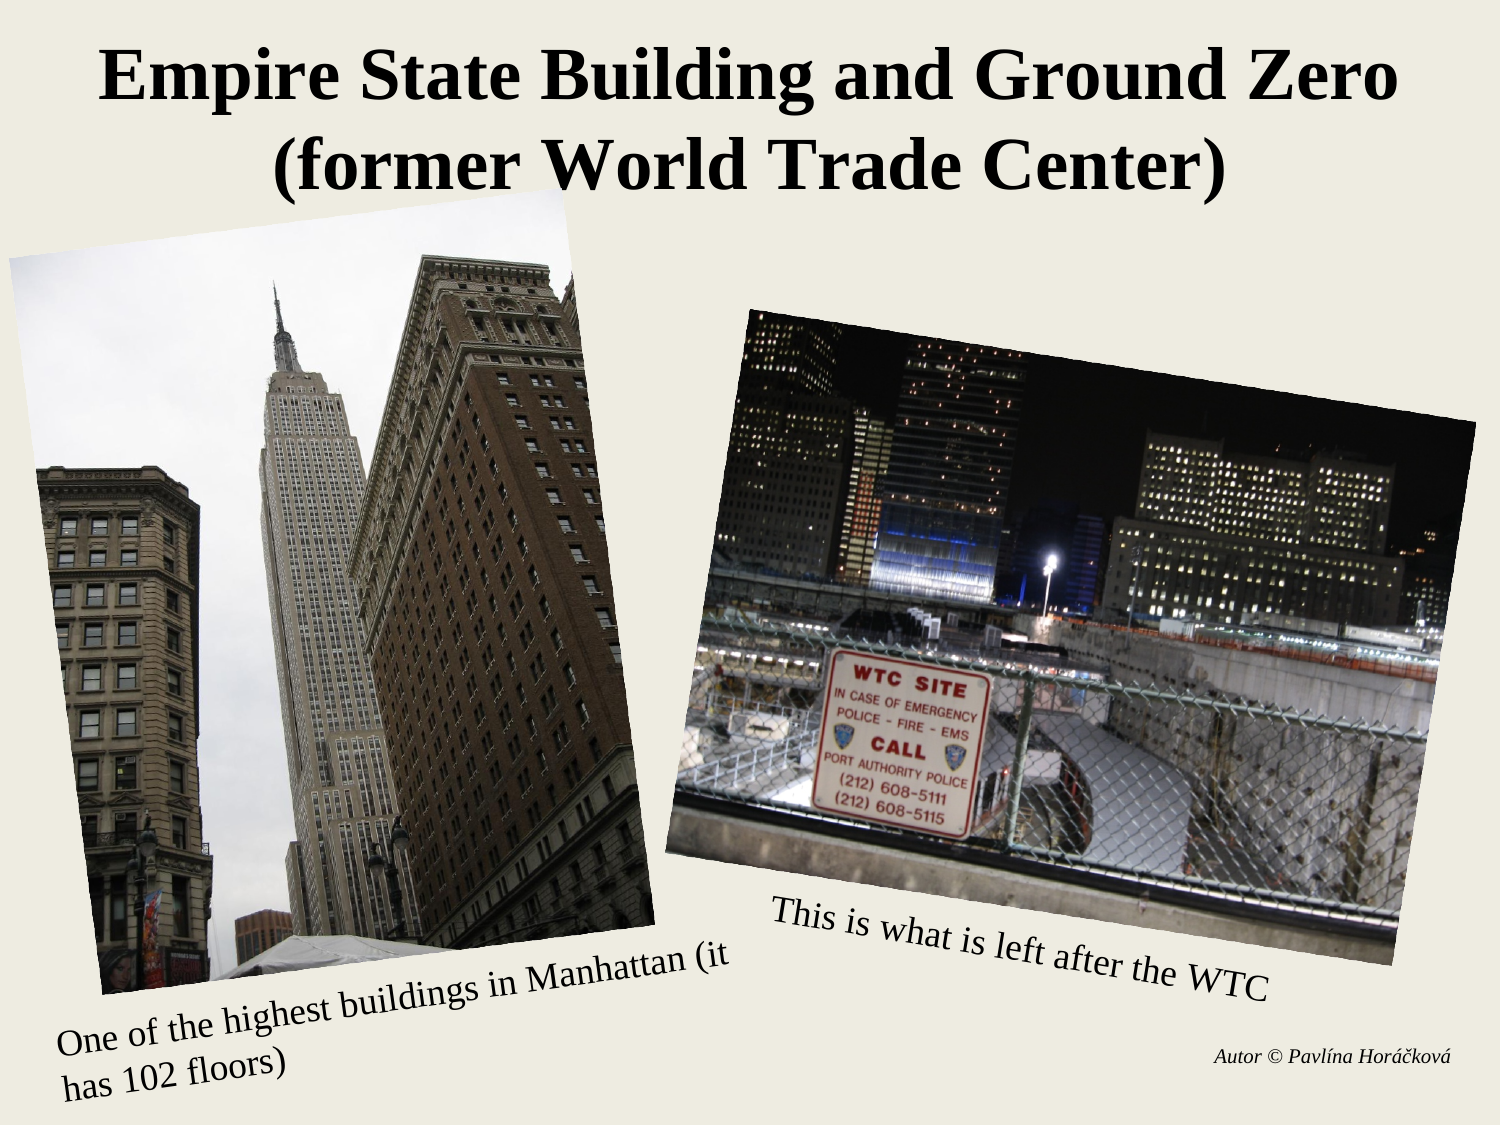

# Empire State Building and Ground Zero (former World Trade Center)
This is what is left after the WTC
One of the highest buildings in Manhattan (it has 102 floors)
Autor © Pavlína Horáčková